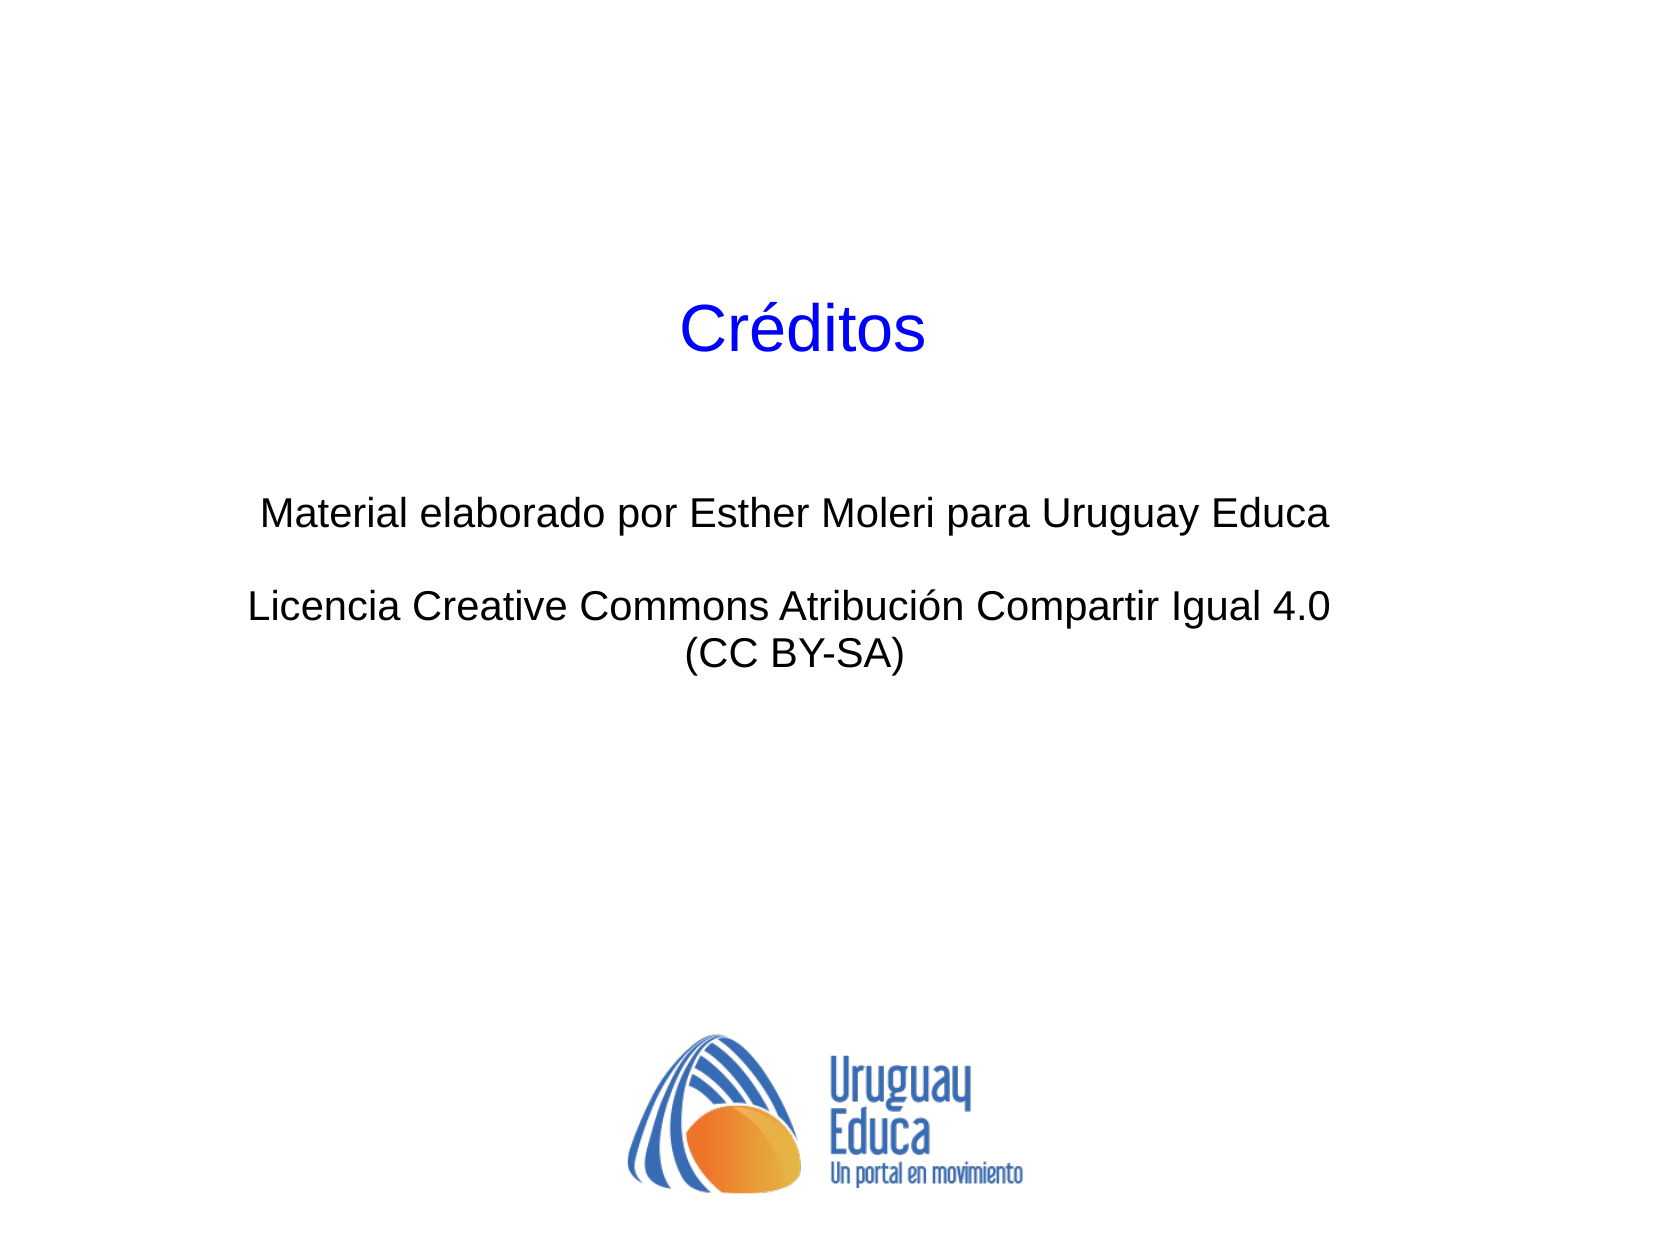

# Créditos
Material elaborado por Esther Moleri para Uruguay Educa
Licencia Creative Commons Atribución Compartir Igual 4.0
(CC BY-SA)